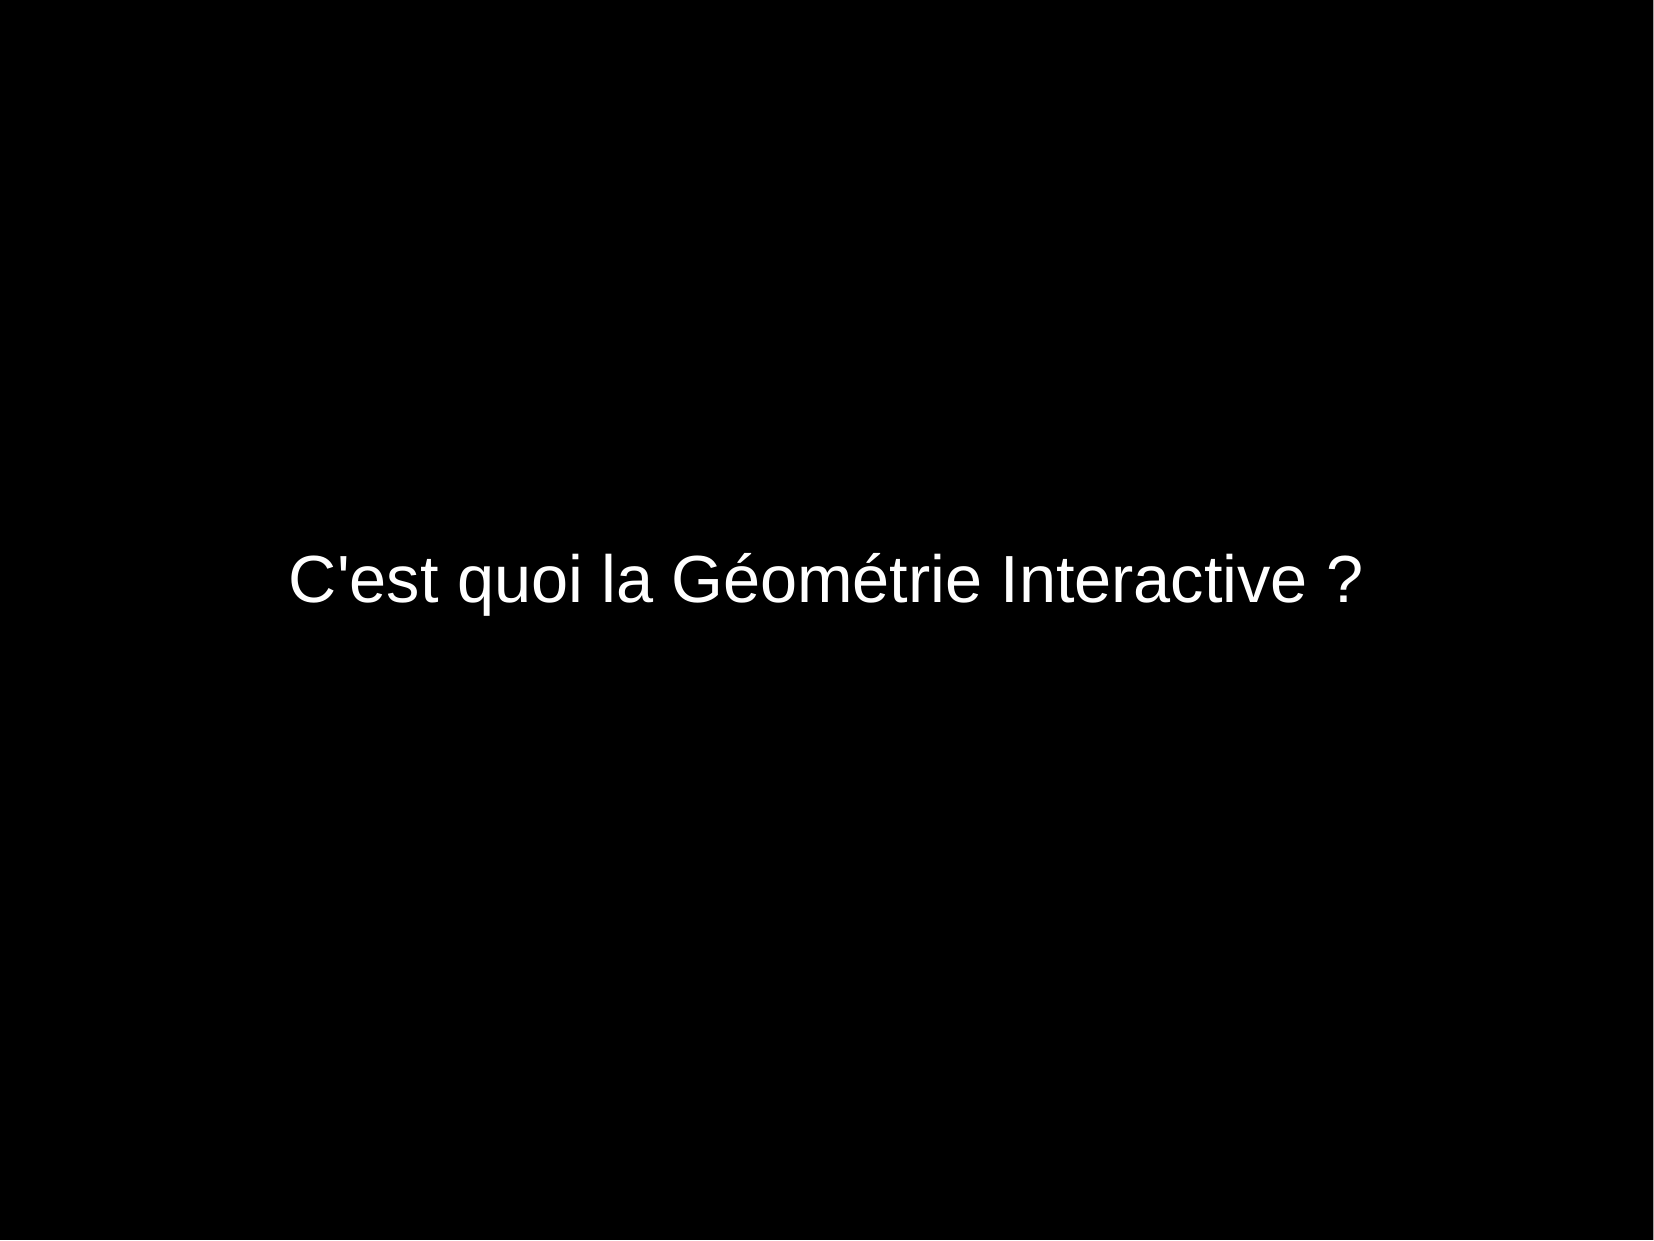

# C'est quoi la Géométrie Interactive ?